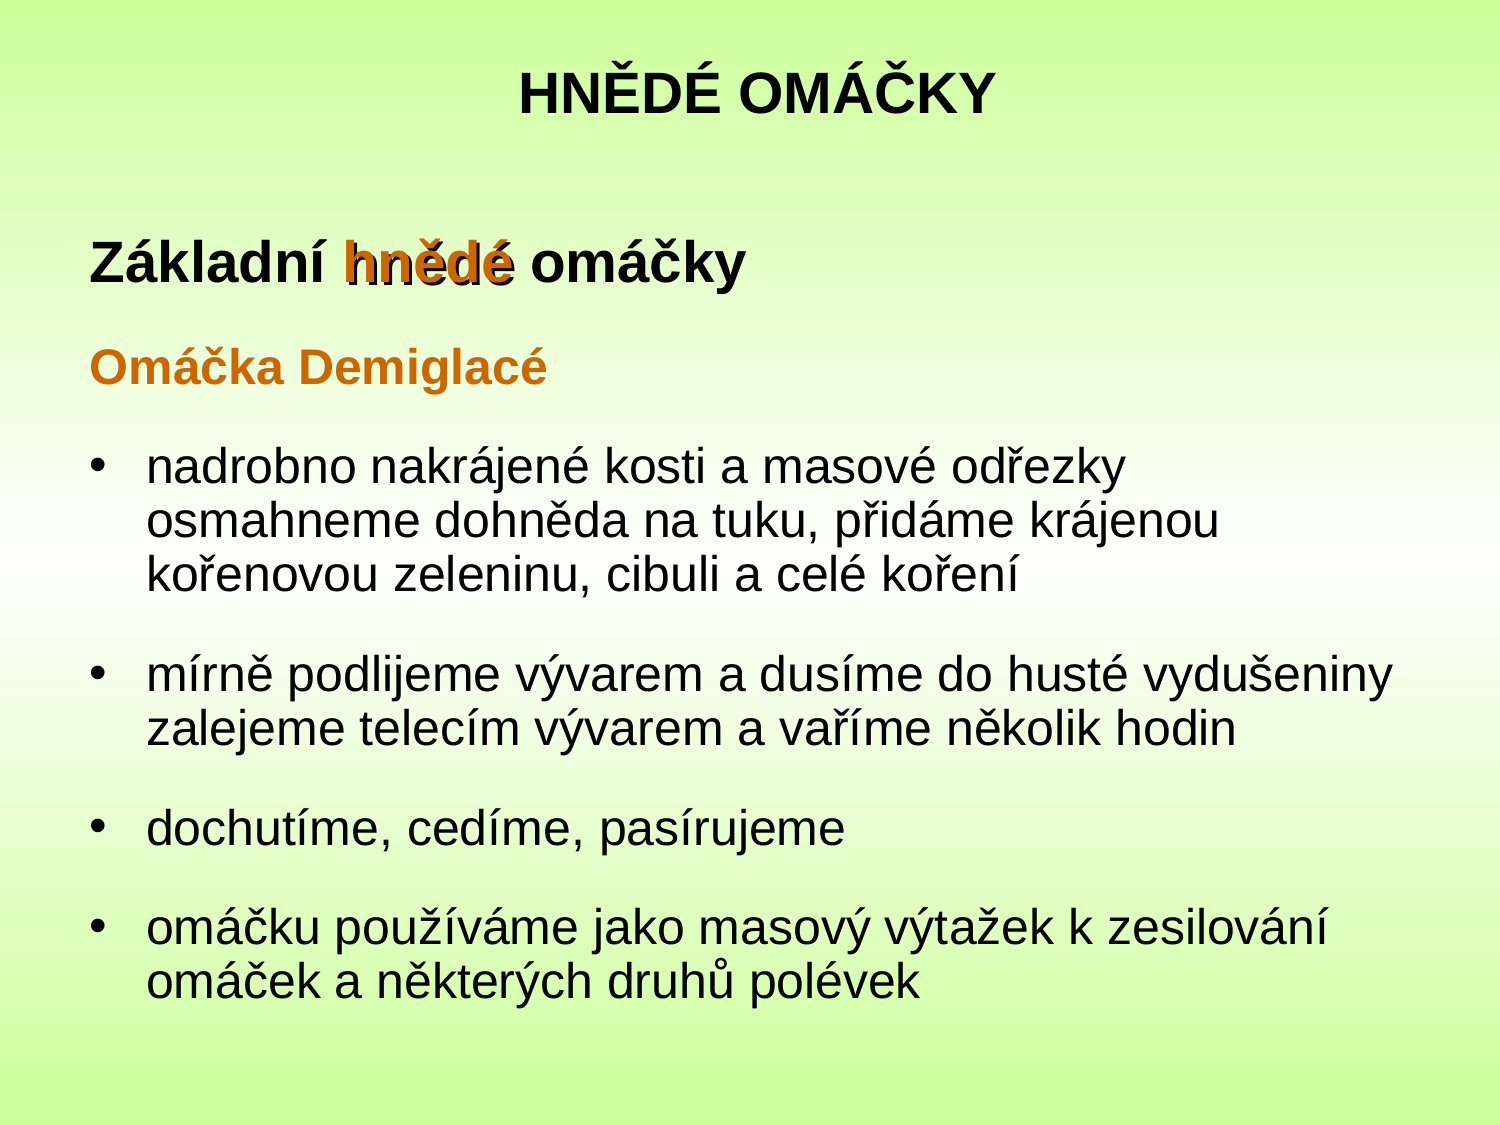

# HNĚDÉ OMÁČKY
Základní hnědé omáčky
Omáčka Demiglacé
nadrobno nakrájené kosti a masové odřezky osmahneme dohněda na tuku, přidáme krájenou kořenovou zeleninu, cibuli a celé koření
mírně podlijeme vývarem a dusíme do husté vydušeniny zalejeme telecím vývarem a vaříme několik hodin
dochutíme, cedíme, pasírujeme
omáčku používáme jako masový výtažek k zesilování omáček a některých druhů polévek